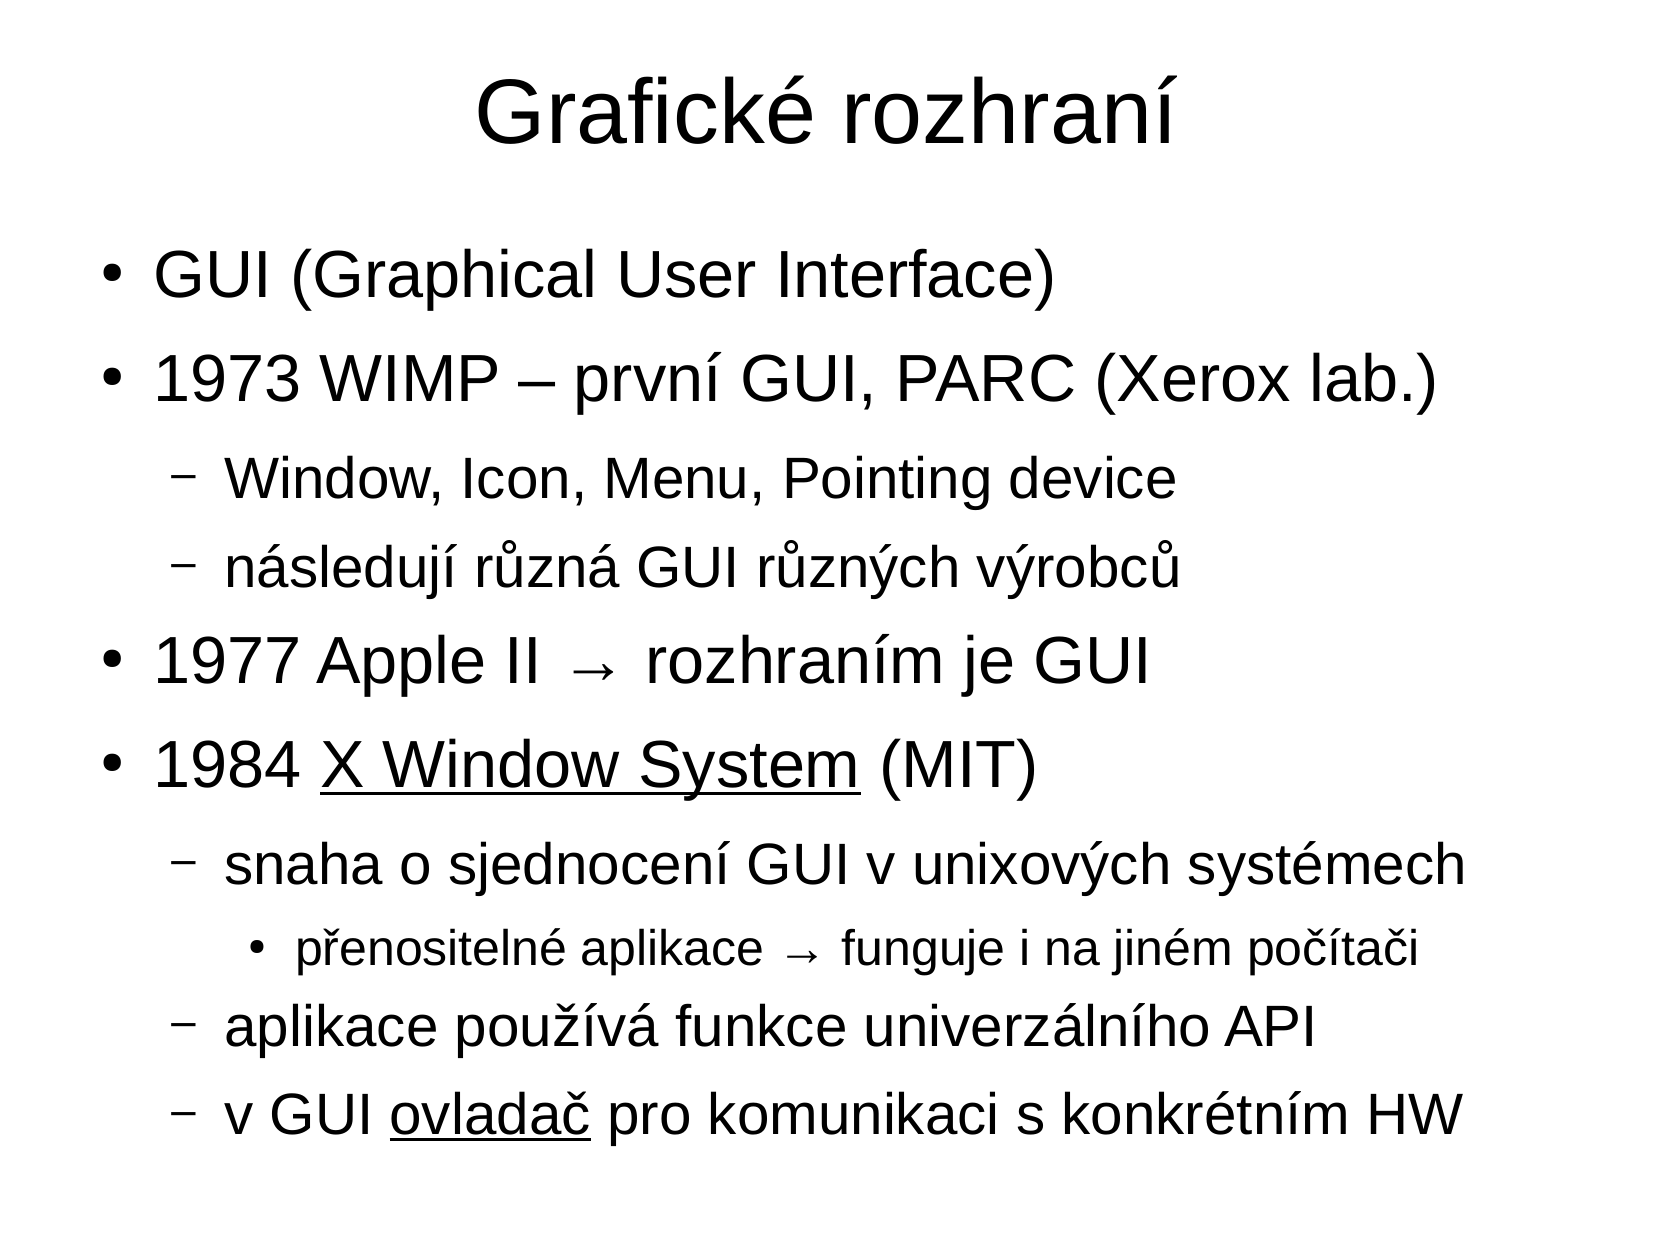

# Grafické rozhraní
GUI (Graphical User Interface)
1973 WIMP – první GUI, PARC (Xerox lab.)
Window, Icon, Menu, Pointing device
následují různá GUI různých výrobců
1977 Apple II → rozhraním je GUI
1984 X Window System (MIT)
snaha o sjednocení GUI v unixových systémech
přenositelné aplikace → funguje i na jiném počítači
aplikace používá funkce univerzálního API
v GUI ovladač pro komunikaci s konkrétním HW